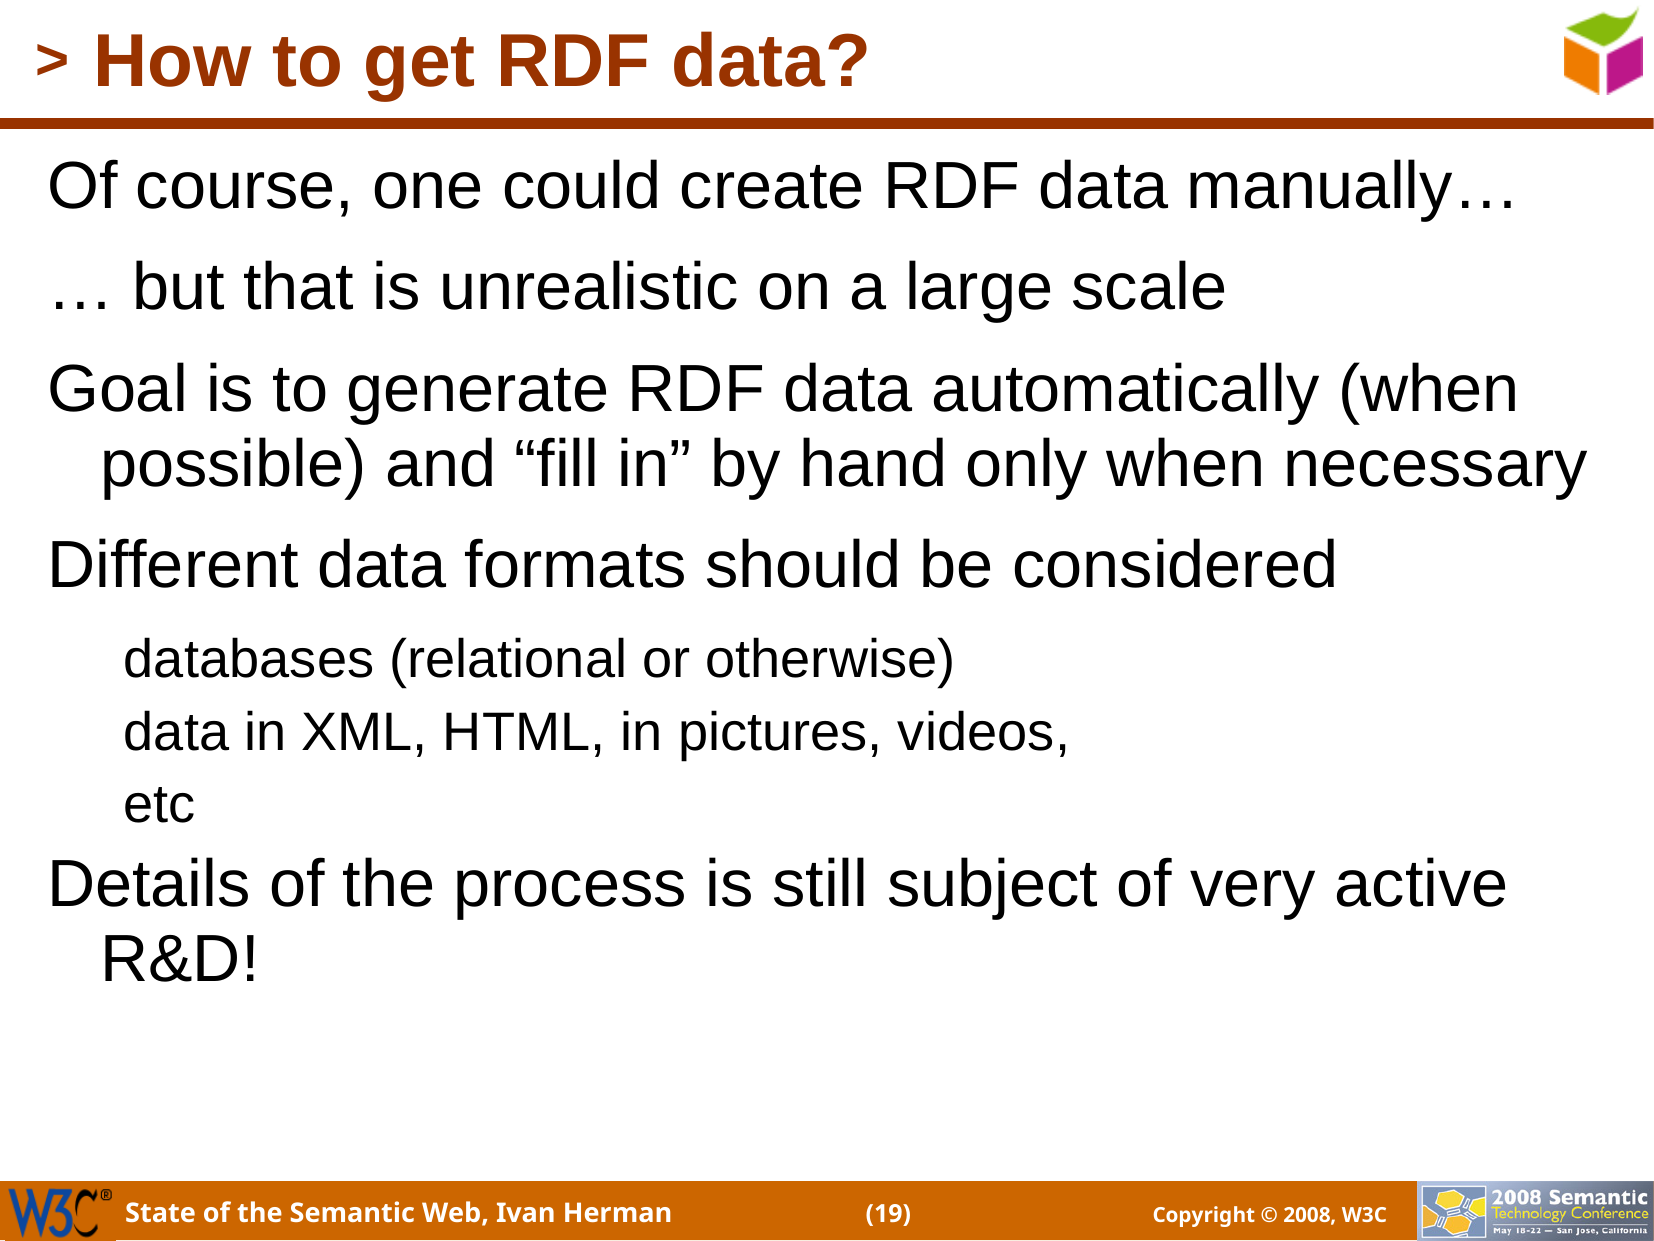

# How to get RDF data?
Of course, one could create RDF data manually…
… but that is unrealistic on a large scale
Goal is to generate RDF data automatically (when possible) and “fill in” by hand only when necessary
Different data formats should be considered
databases (relational or otherwise)
data in XML, HTML, in pictures, videos,
etc
Details of the process is still subject of very active R&D!